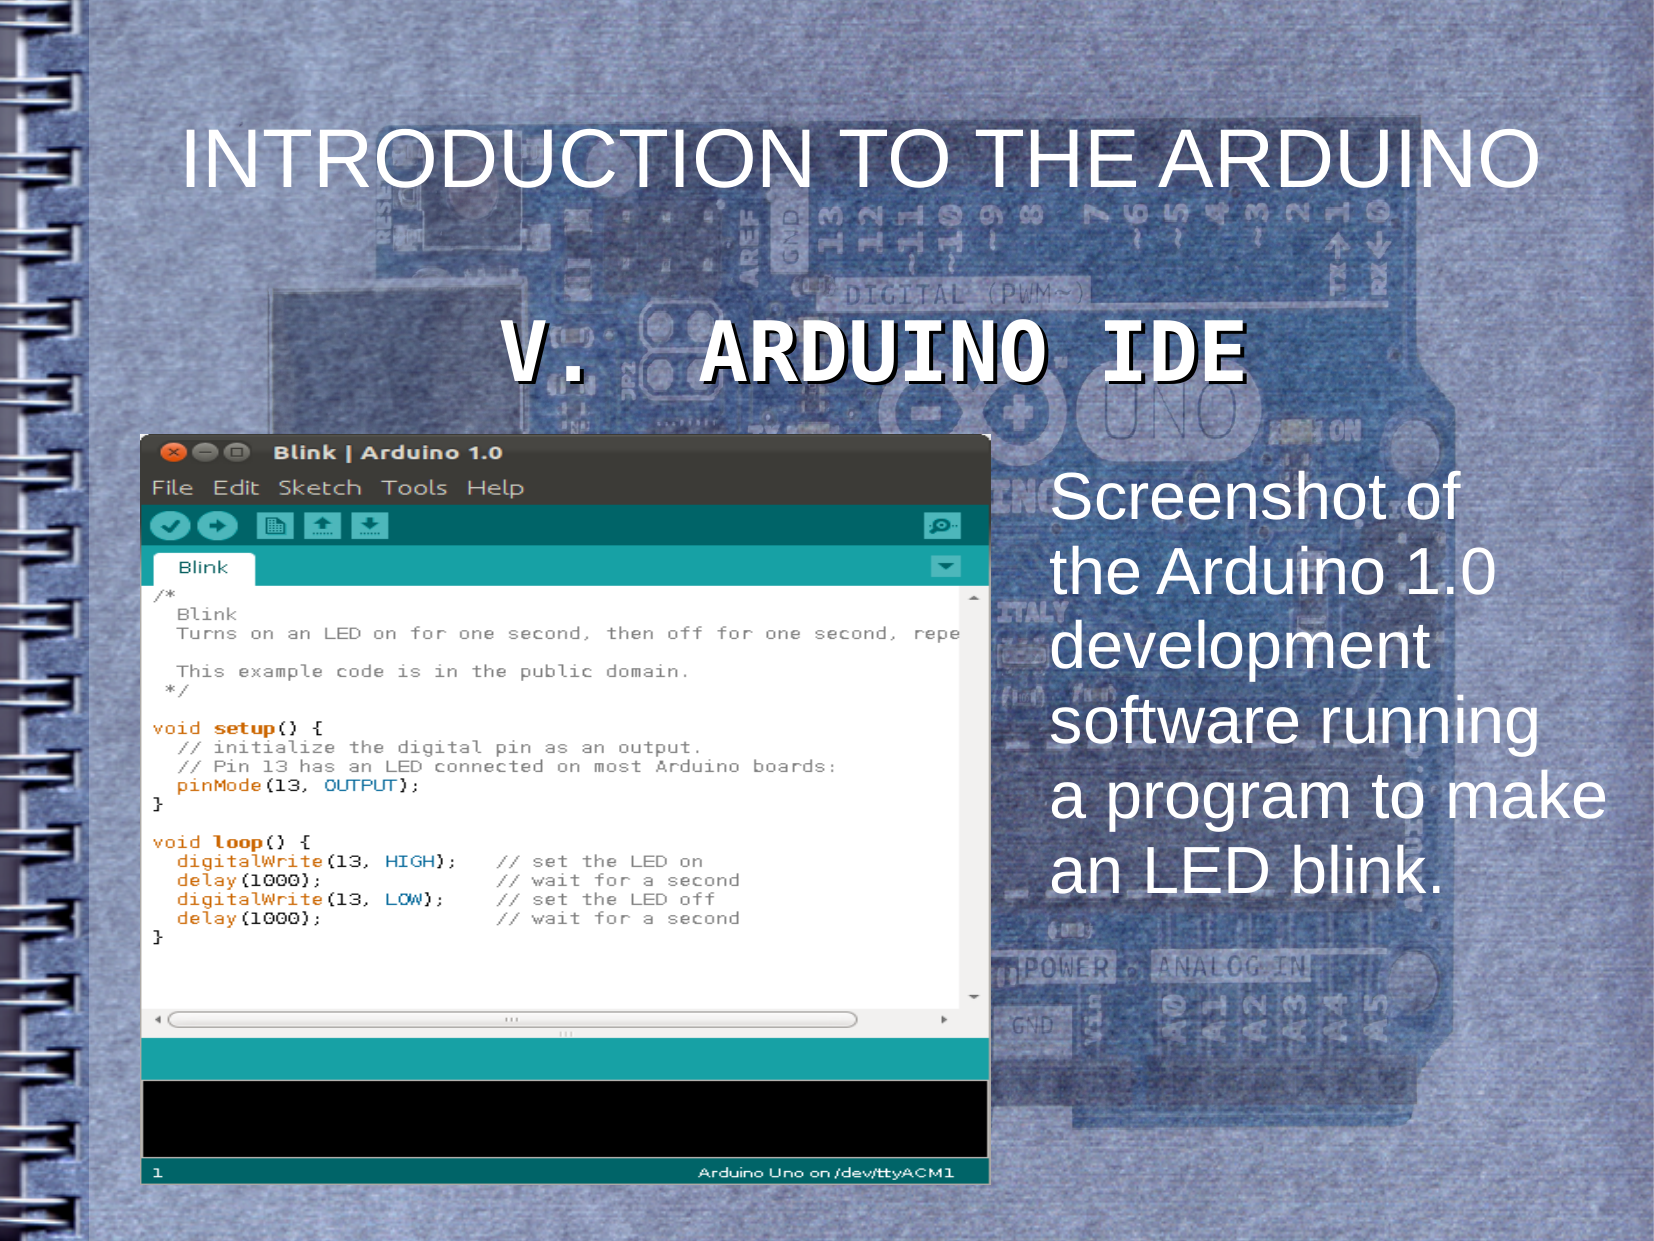

INTRODUCTION TO THE ARDUINO
V. ARDUINO IDE
Screenshot of
the Arduino 1.0
development software running
a program to make an LED blink.